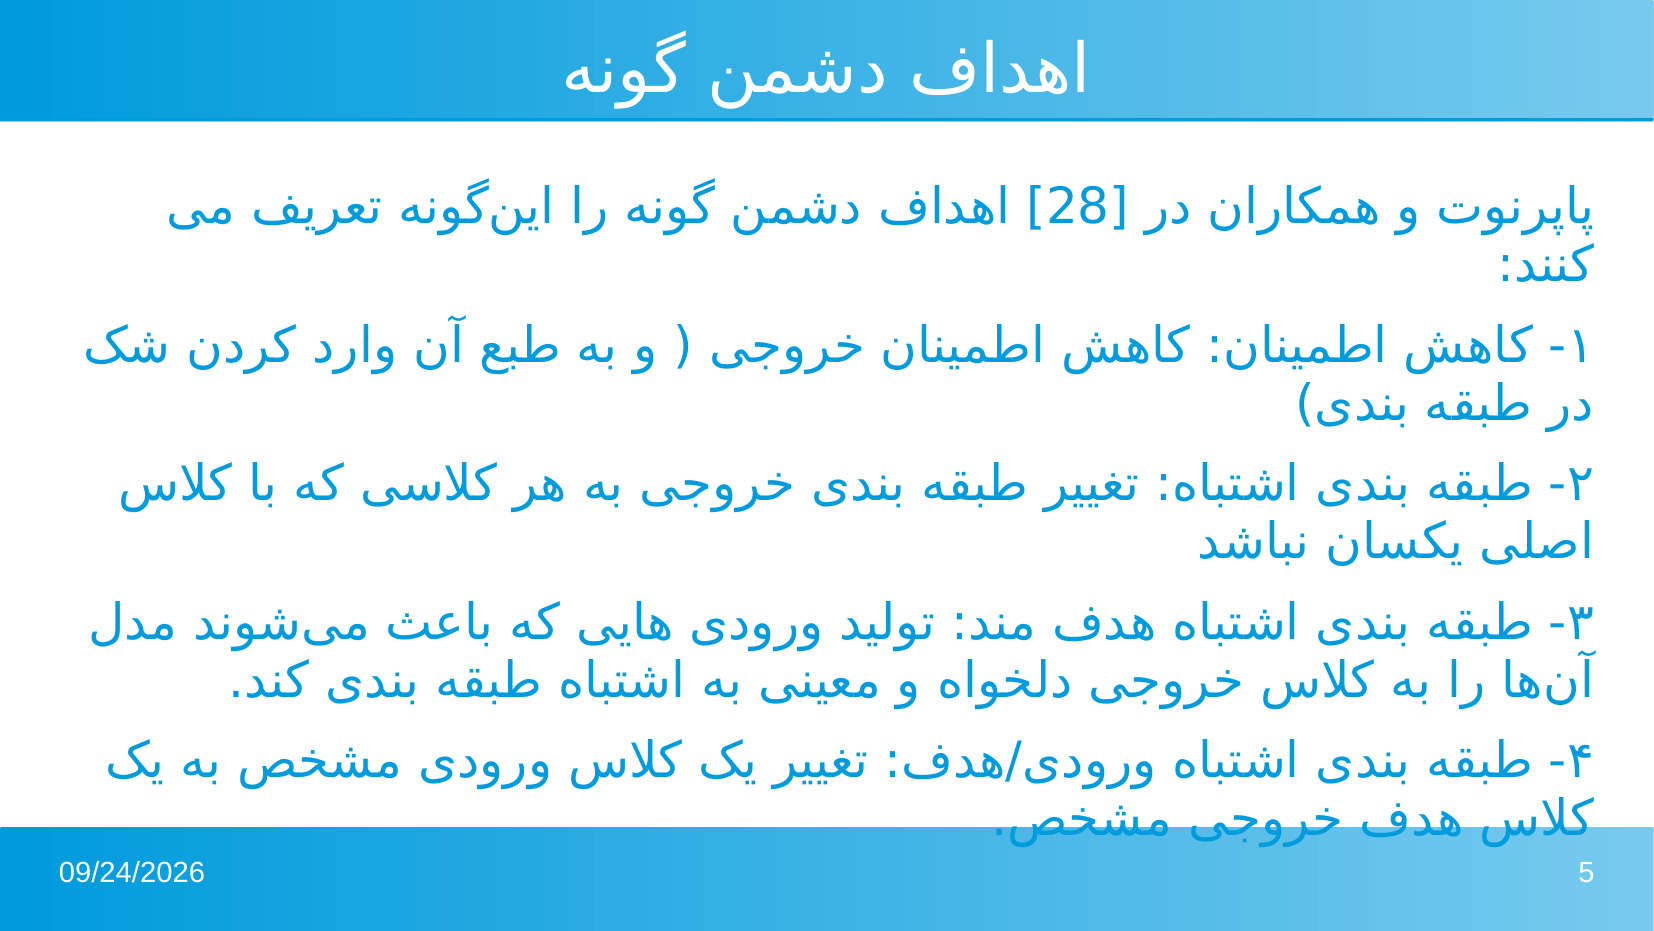

# اهداف دشمن گونه
پاپرنوت و همکاران در [28] اهداف دشمن گونه را این‌گونه تعریف می کنند:
۱- کاهش اطمینان: کاهش اطمینان خروجی ( و به طبع آن وارد کردن شک در طبقه بندی)
۲- طبقه بندی اشتباه: تغییر طبقه بندی خروجی به هر کلاسی که با کلاس اصلی یکسان نباشد
۳- طبقه بندی اشتباه هدف مند: تولید ورودی هایی که باعث می‌شوند مدل آن‌ها را به کلاس خروجی دلخواه و معینی به اشتباه طبقه بندی کند.
۴- طبقه بندی اشتباه ورودی/هدف: تغییر یک کلاس ورودی مشخص به یک کلاس هدف خروجی مشخص.
5